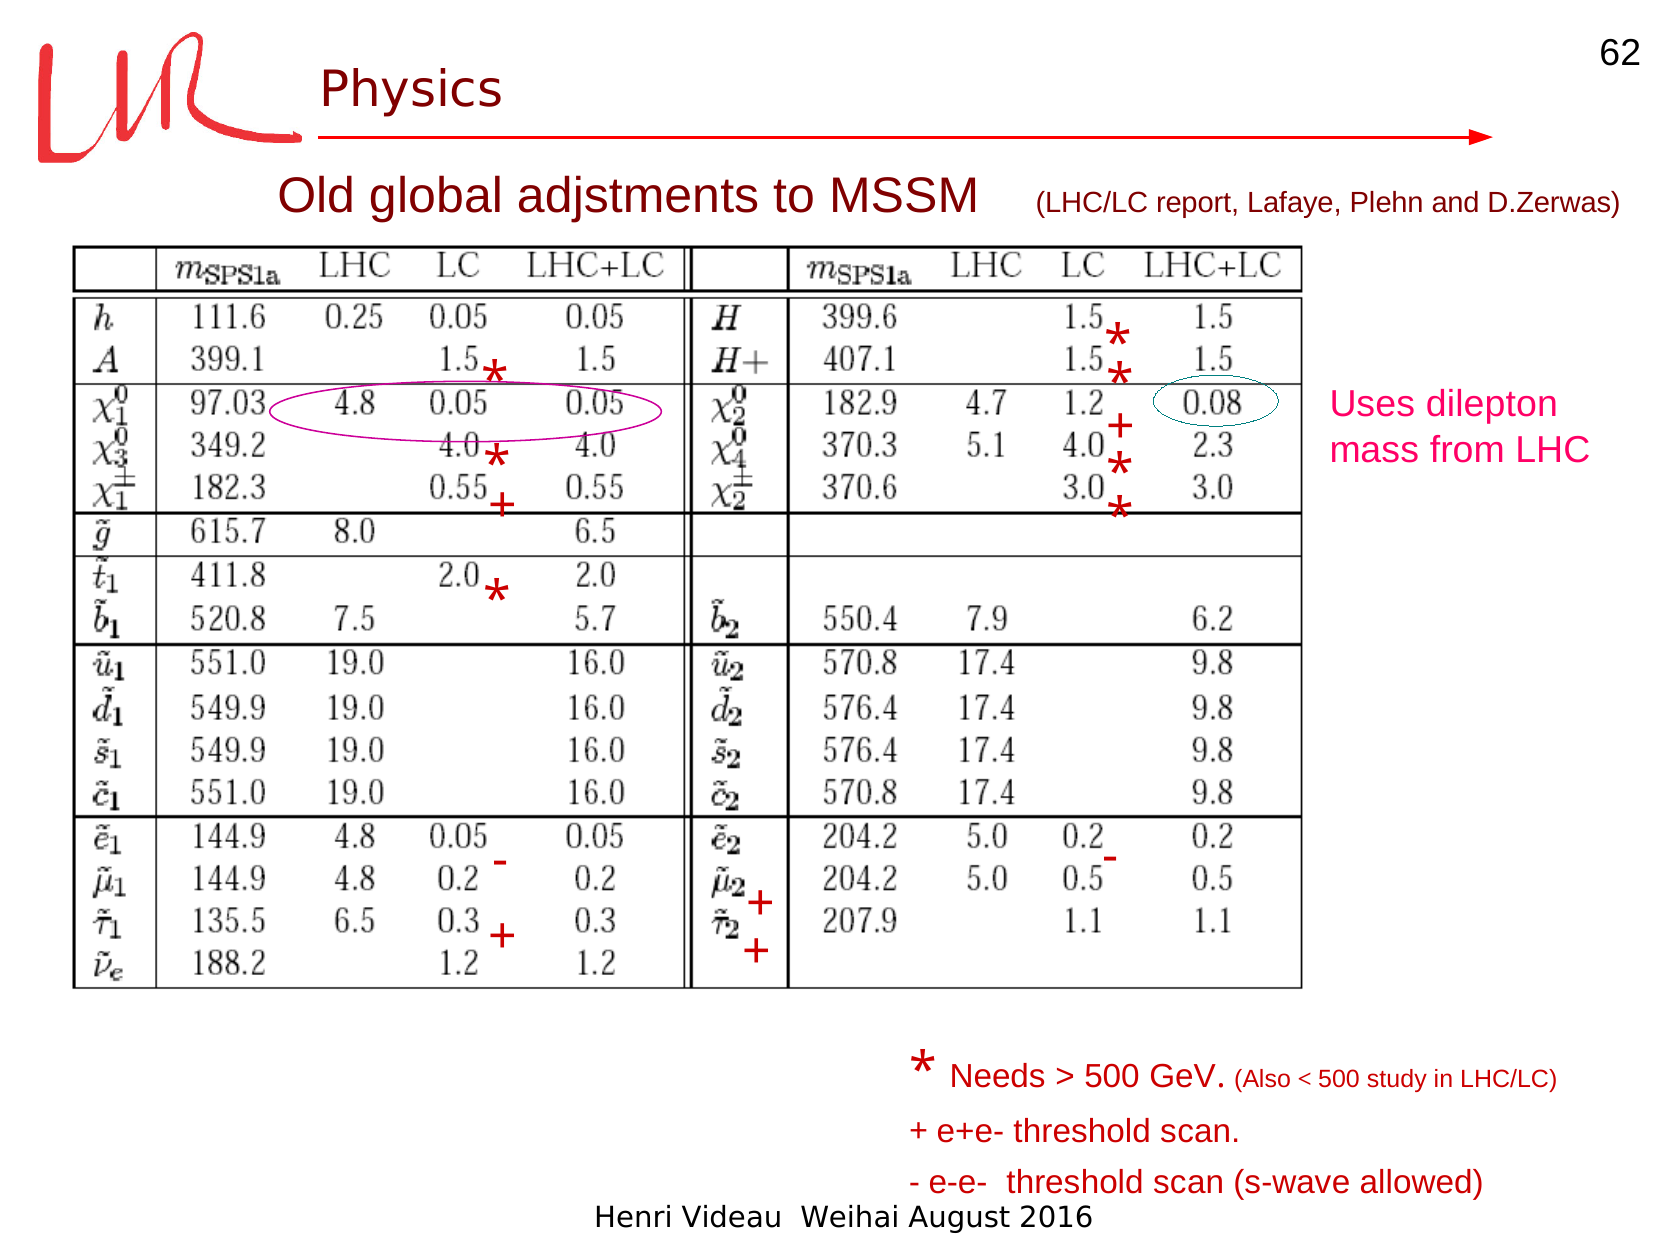

Old global adjstments to MSSM (LHC/LC report, Lafaye, Plehn and D.Zerwas)
+
*
*
+
*
*
-
-
+
+
+
*
*
*
Uses dilepton
mass from LHC
* Needs > 500 GeV. (Also < 500 study in LHC/LC)
+ e+e- threshold scan.
- e-e- threshold scan (s-wave allowed)